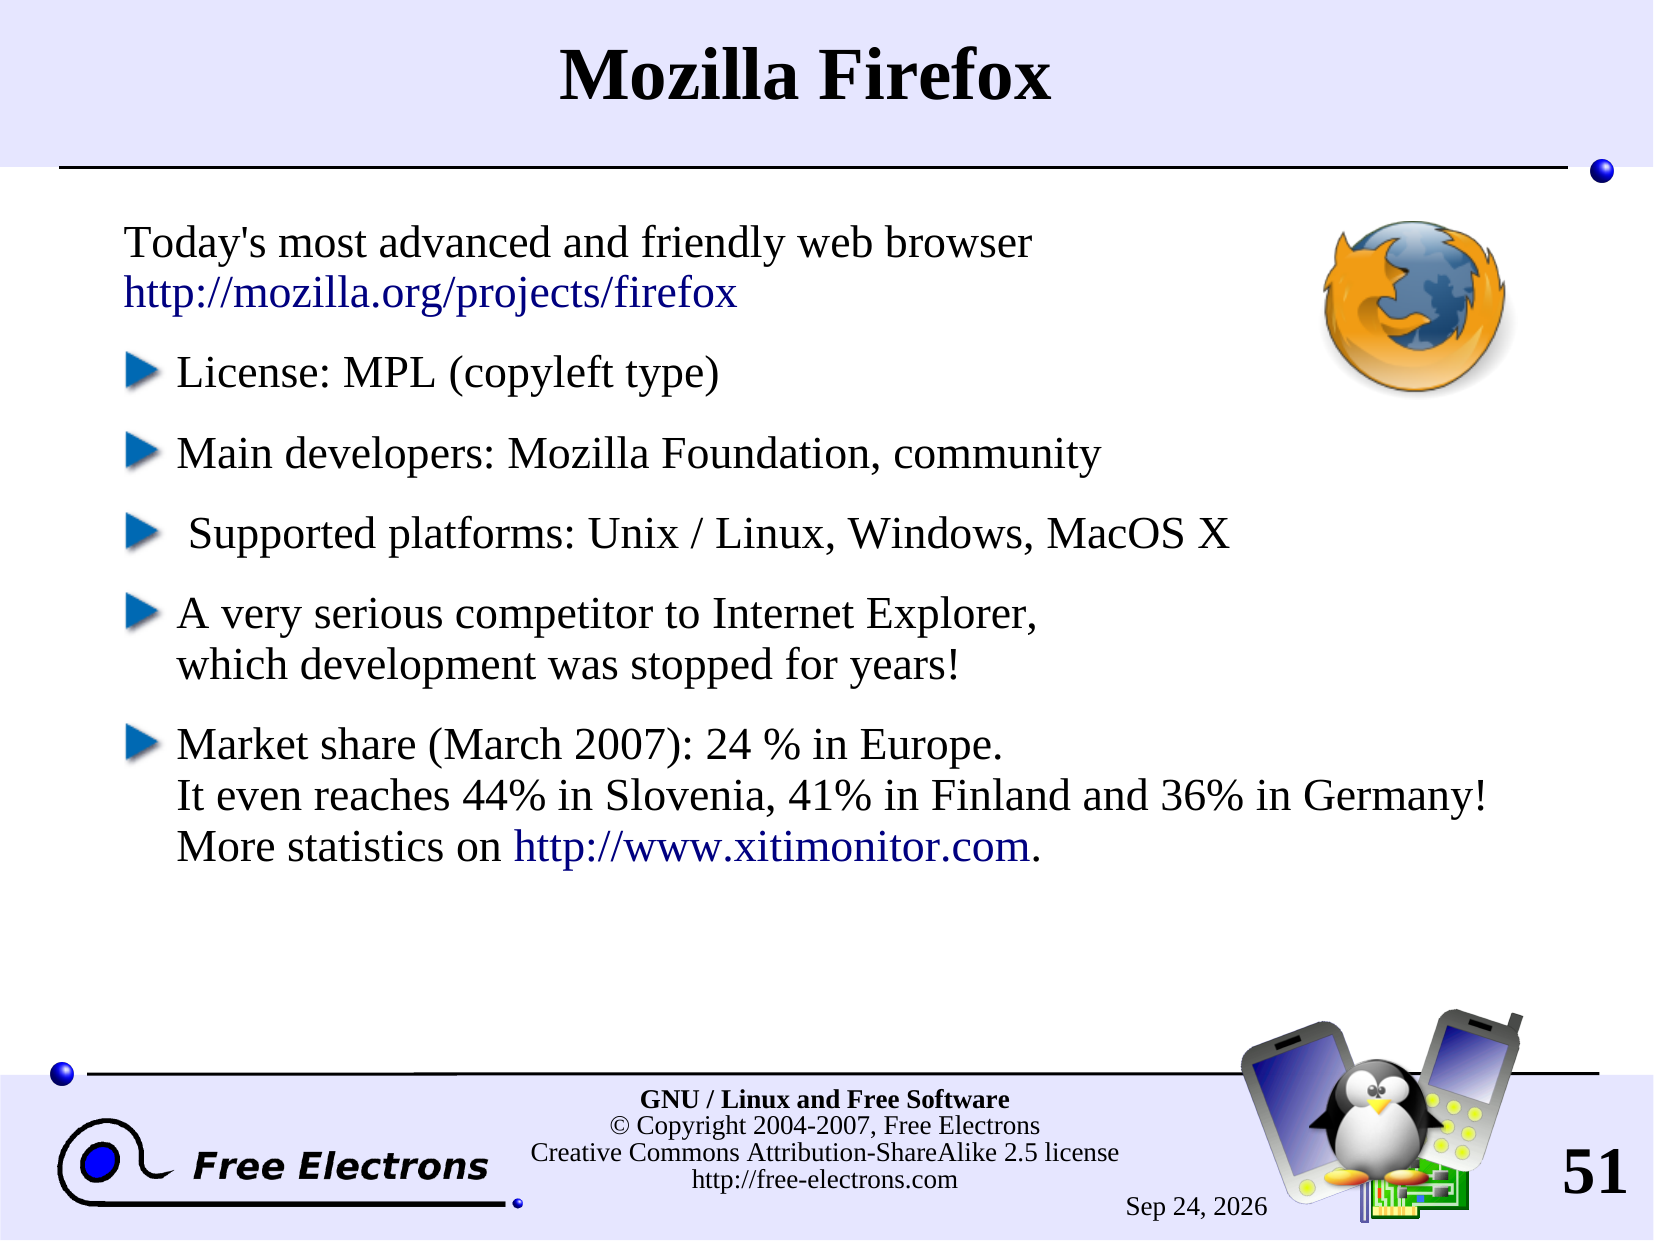

# Mozilla Firefox
Today's most advanced and friendly web browser
http://mozilla.org/projects/firefox
License: MPL (copyleft type)
Main developers: Mozilla Foundation, community
 Supported platforms: Unix / Linux, Windows, MacOS X
A very serious competitor to Internet Explorer,
which development was stopped for years!
Market share (March 2007): 24 % in Europe.
It even reaches 44% in Slovenia, 41% in Finland and 36% in Germany! More statistics on http://www.xitimonitor.com.